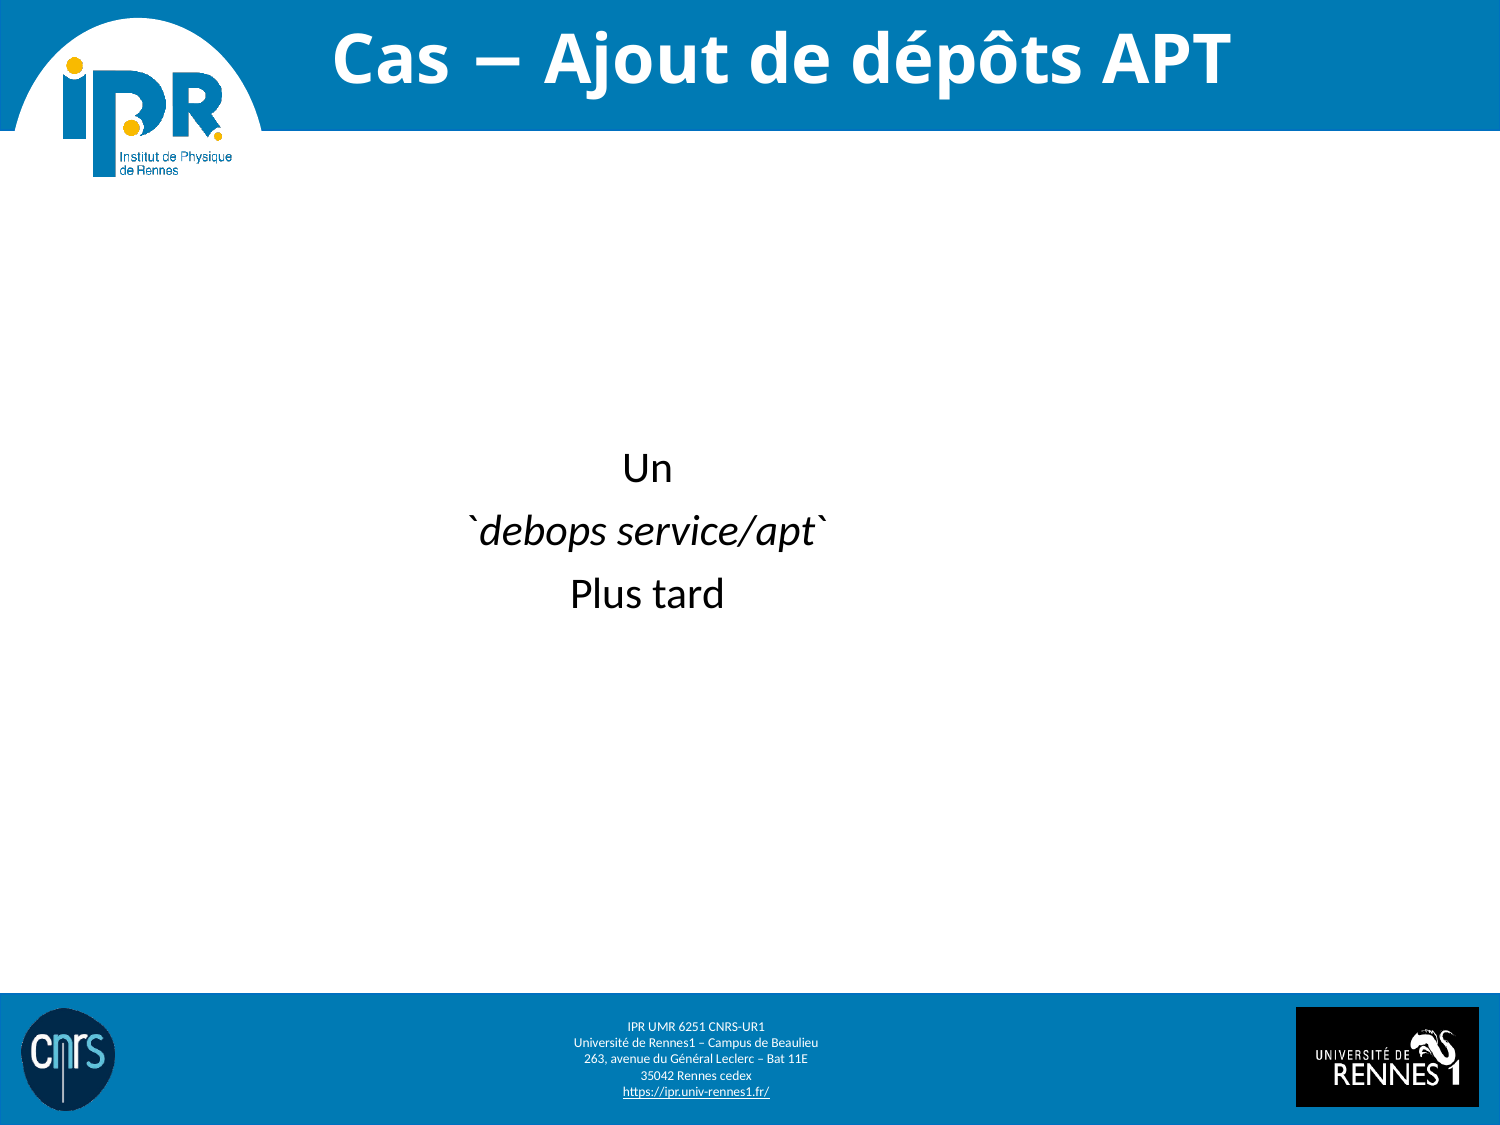

Cas − Ajout de dépôts APT
# Un
`debops service/apt`
Plus tard